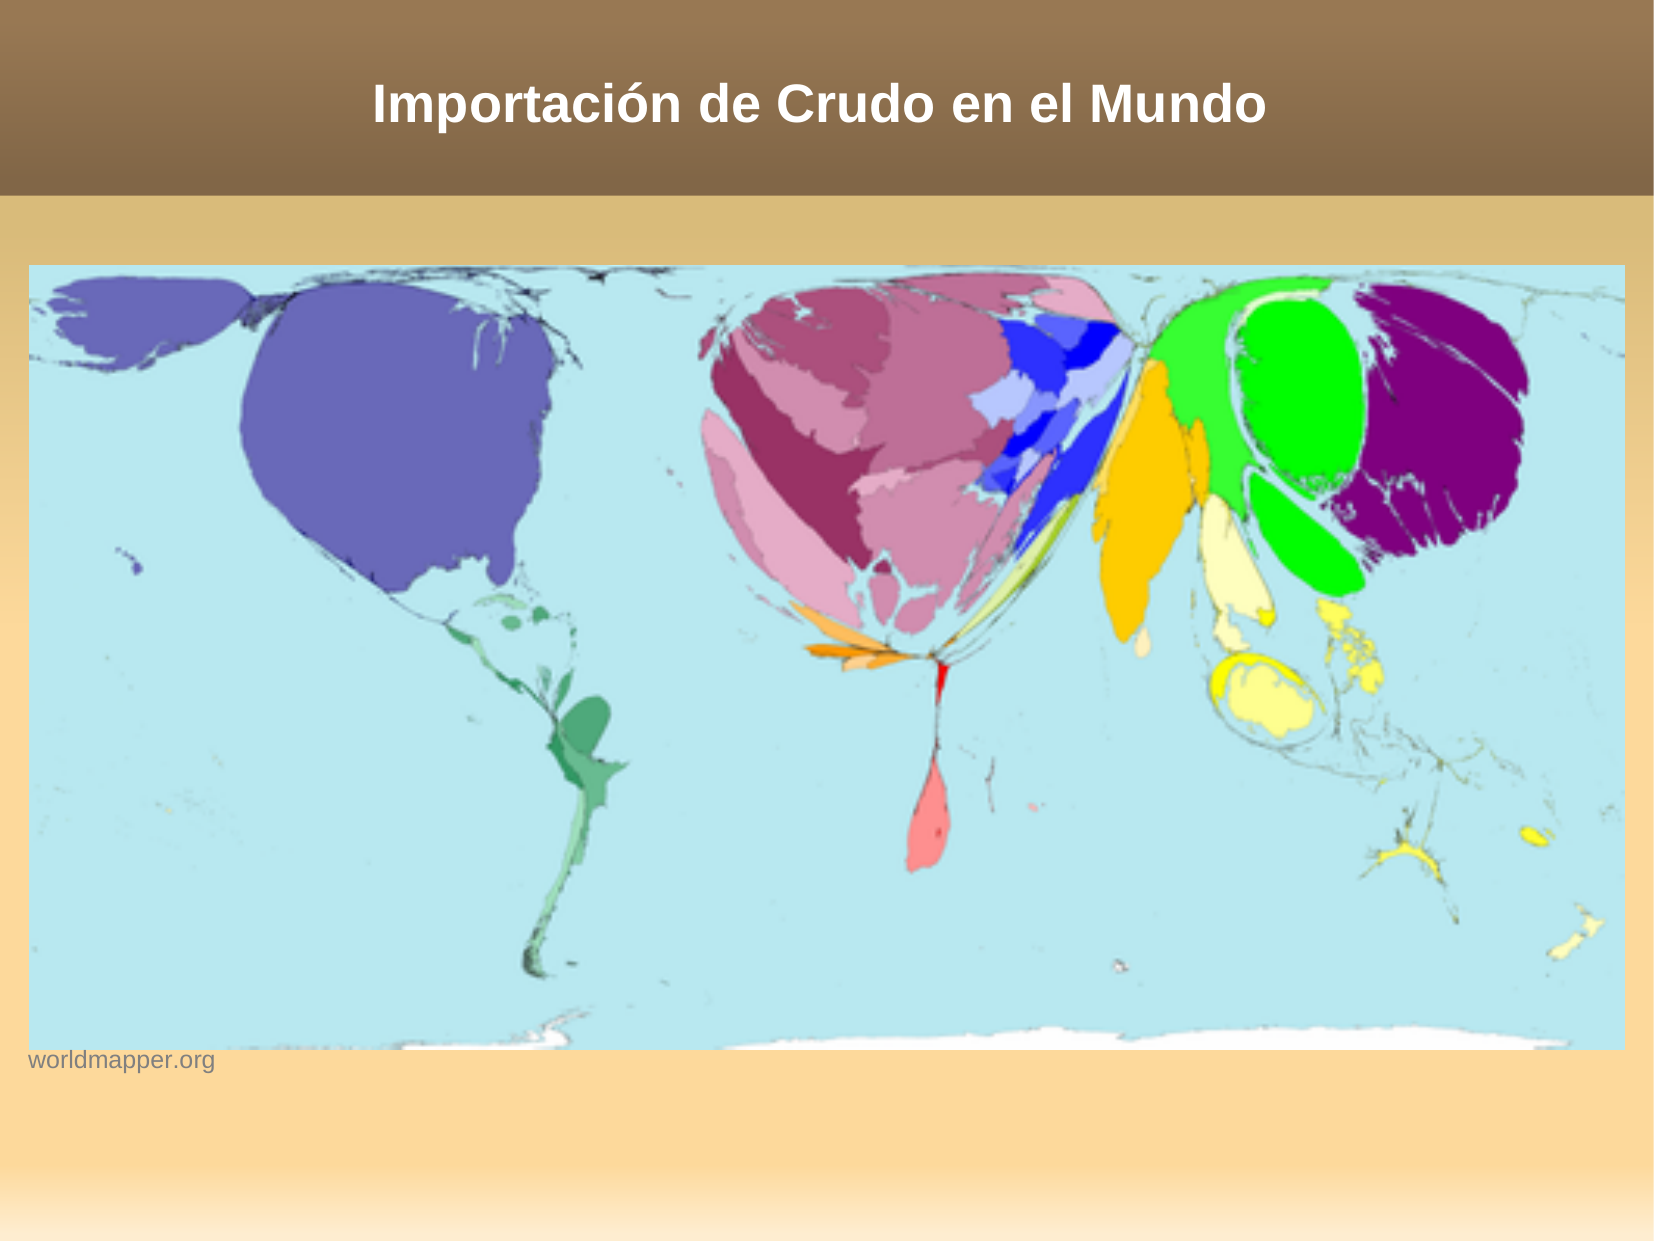

# Importación de Crudo en el Mundo
worldmapper.org